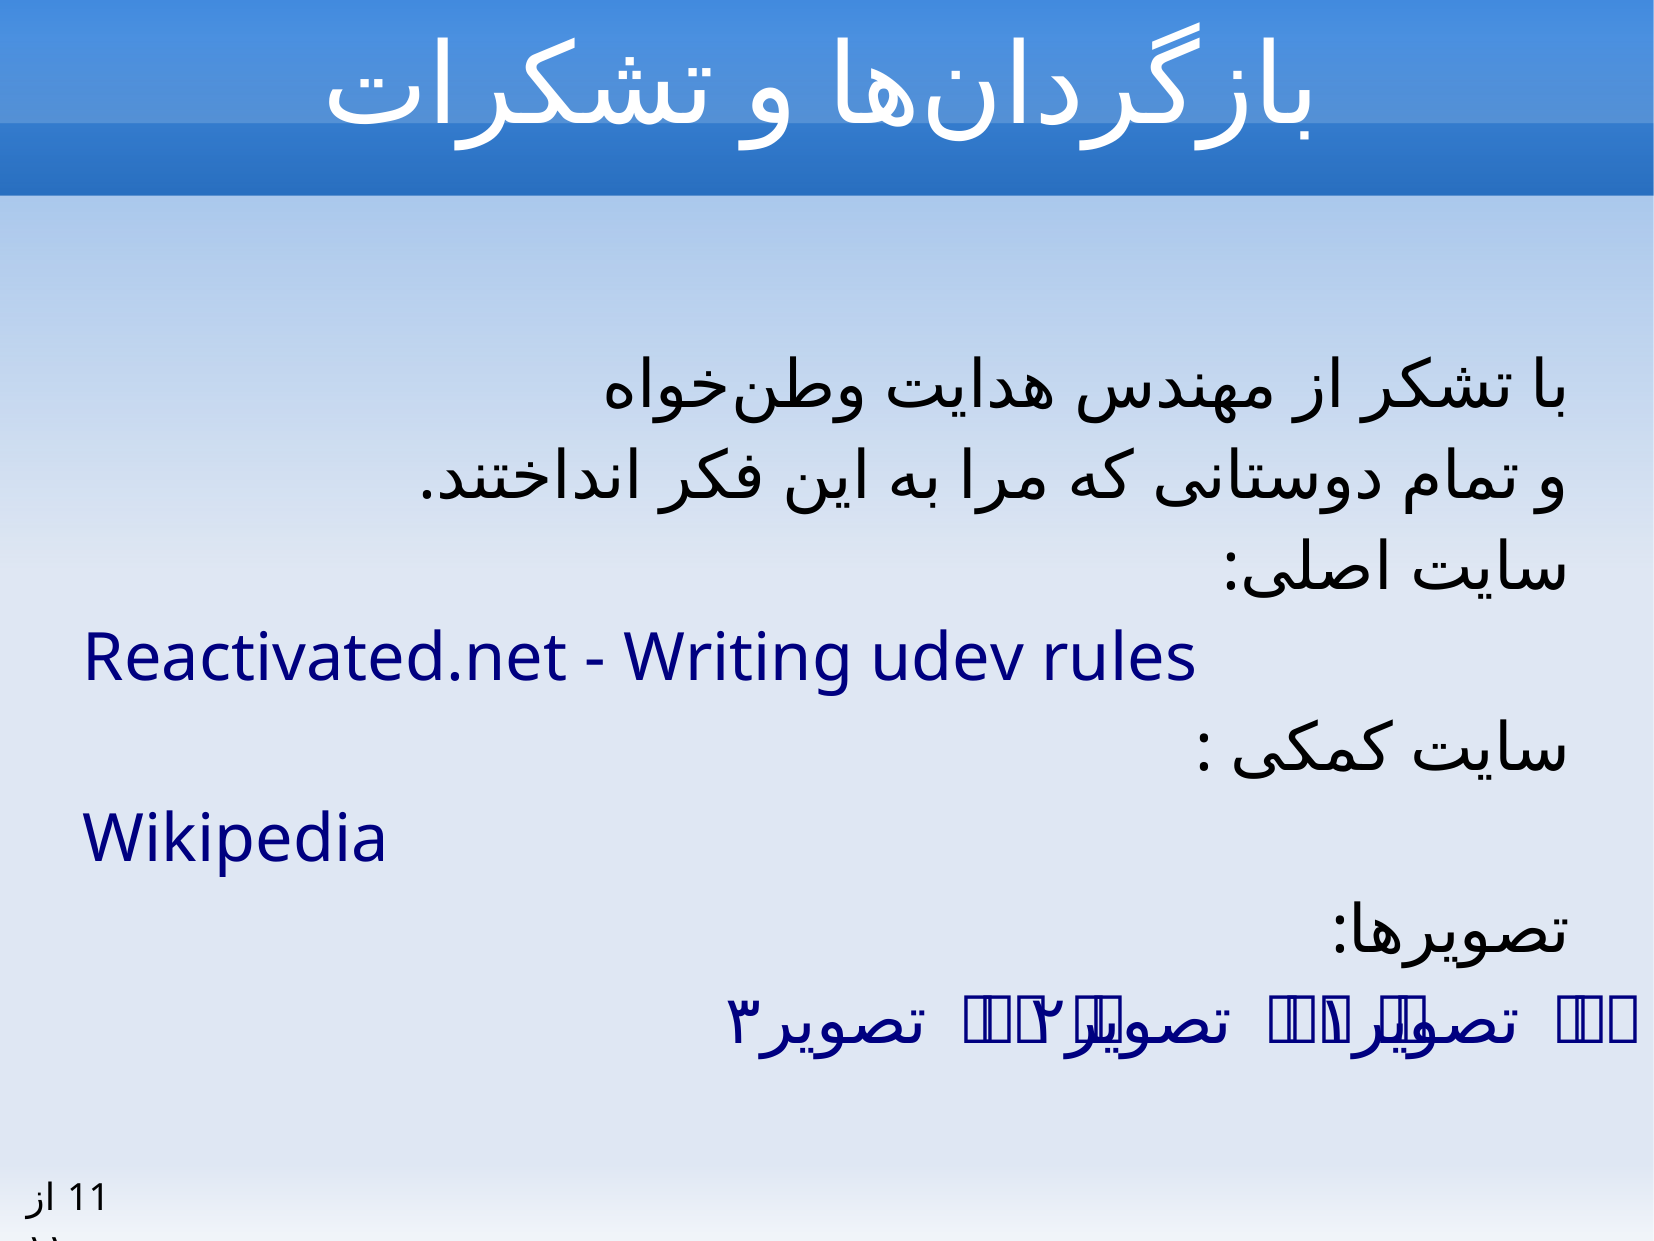

# بازگردان‌ها و تشکرات
با تشکر از مهندس هدایت وطن‌خواه
و تمام دوستانی که مرا به این فکر انداختند.
سایت اصلی:
Reactivated.net - Writing udev rules
سایت‌ کمکی :
Wikipedia
تصویرها:
تصویر ۱ تصویر ۲ تصویر ۳
11 از ۱۱